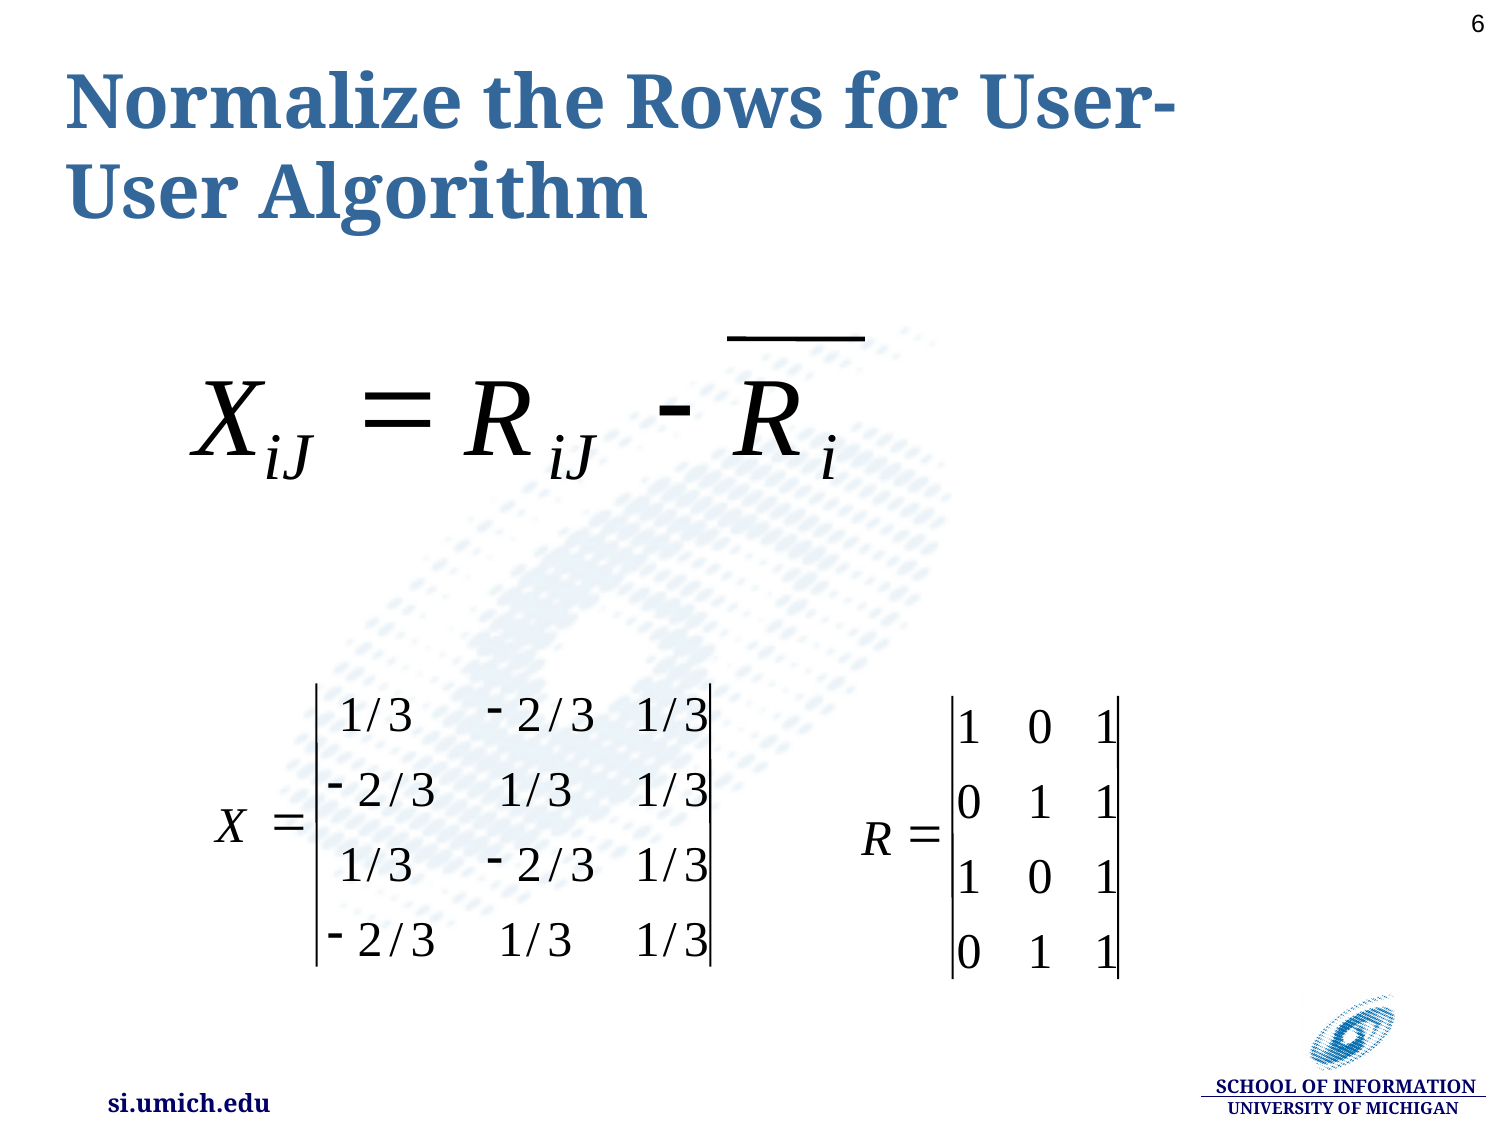

# Normalize the Rows for User-User Algorithm


X
R
R
iJ
iJ
i

1
/
3
2
/
3
1
/
3
1
0
1
0
1
1

R
1
0
1
0
1
1

2
/
3
1
/
3
1
/
3

X

1
/
3
2
/
3
1
/
3

2
/
3
1
/
3
1
/
3